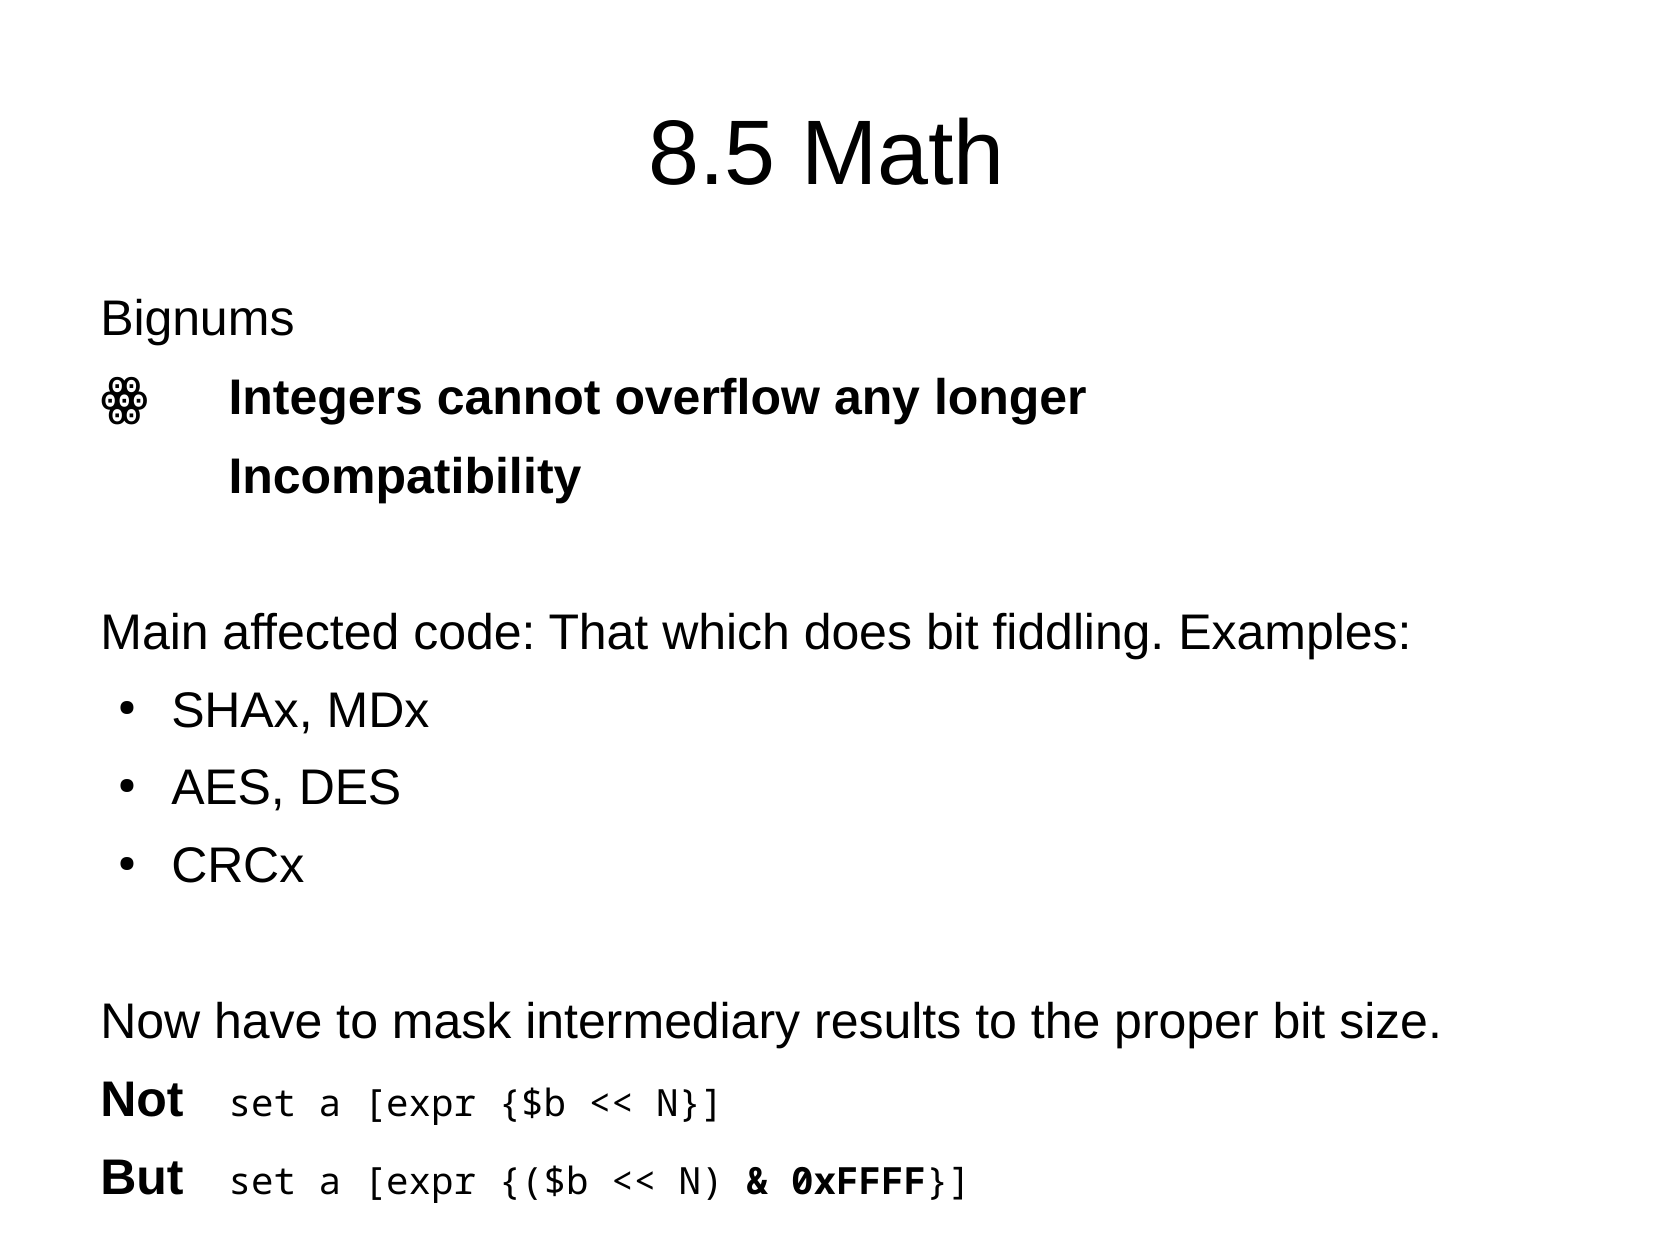

# 8.5 Math
Bignums
ꙮ	Integers cannot overflow any longer
	Incompatibility
Main affected code: That which does bit fiddling. Examples:
SHAx, MDx
AES, DES
CRCx
Now have to mask intermediary results to the proper bit size.
Not	set a [expr {$b << N}]
But	set a [expr {($b << N) & 0xFFFF}]